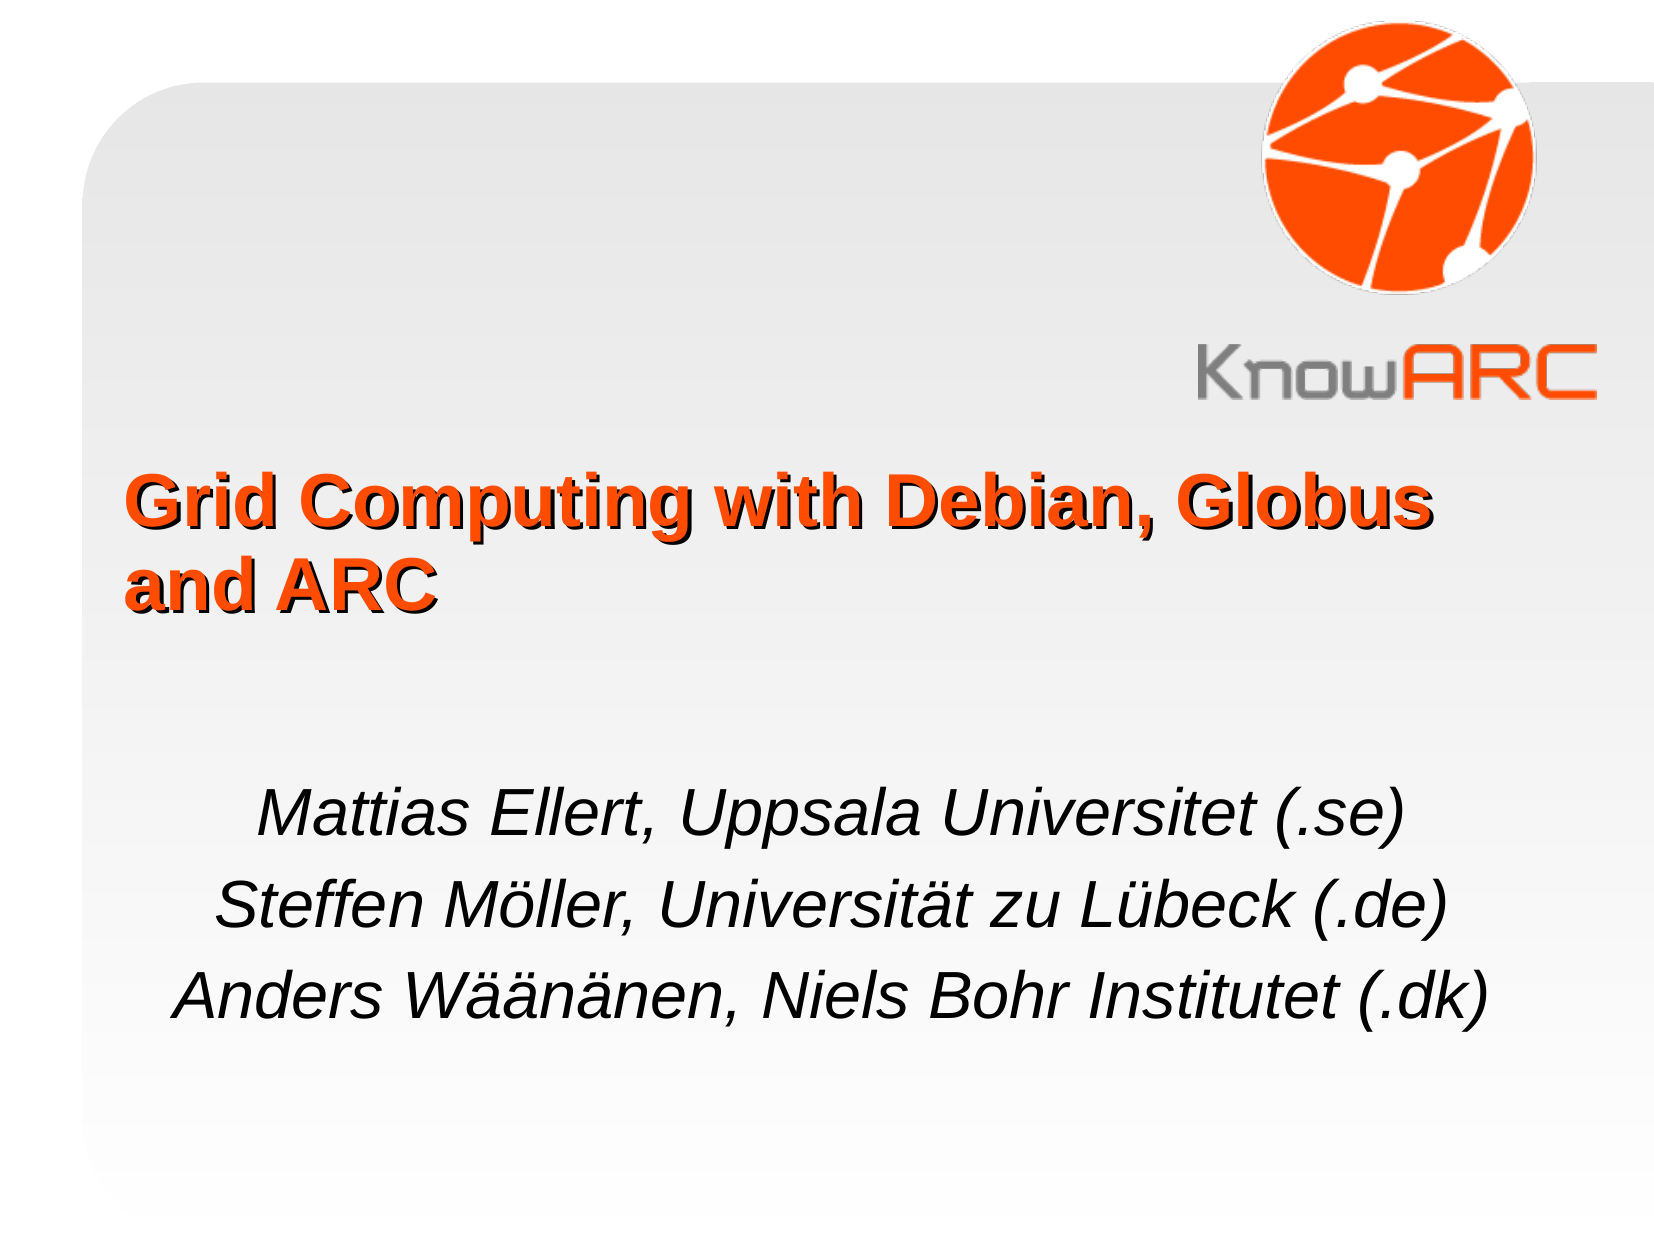

# Grid Computing with Debian, Globus and ARC
Mattias Ellert, Uppsala Universitet (.se)
Steffen Möller, Universität zu Lübeck (.de)
Anders Wäänänen, Niels Bohr Institutet (.dk)